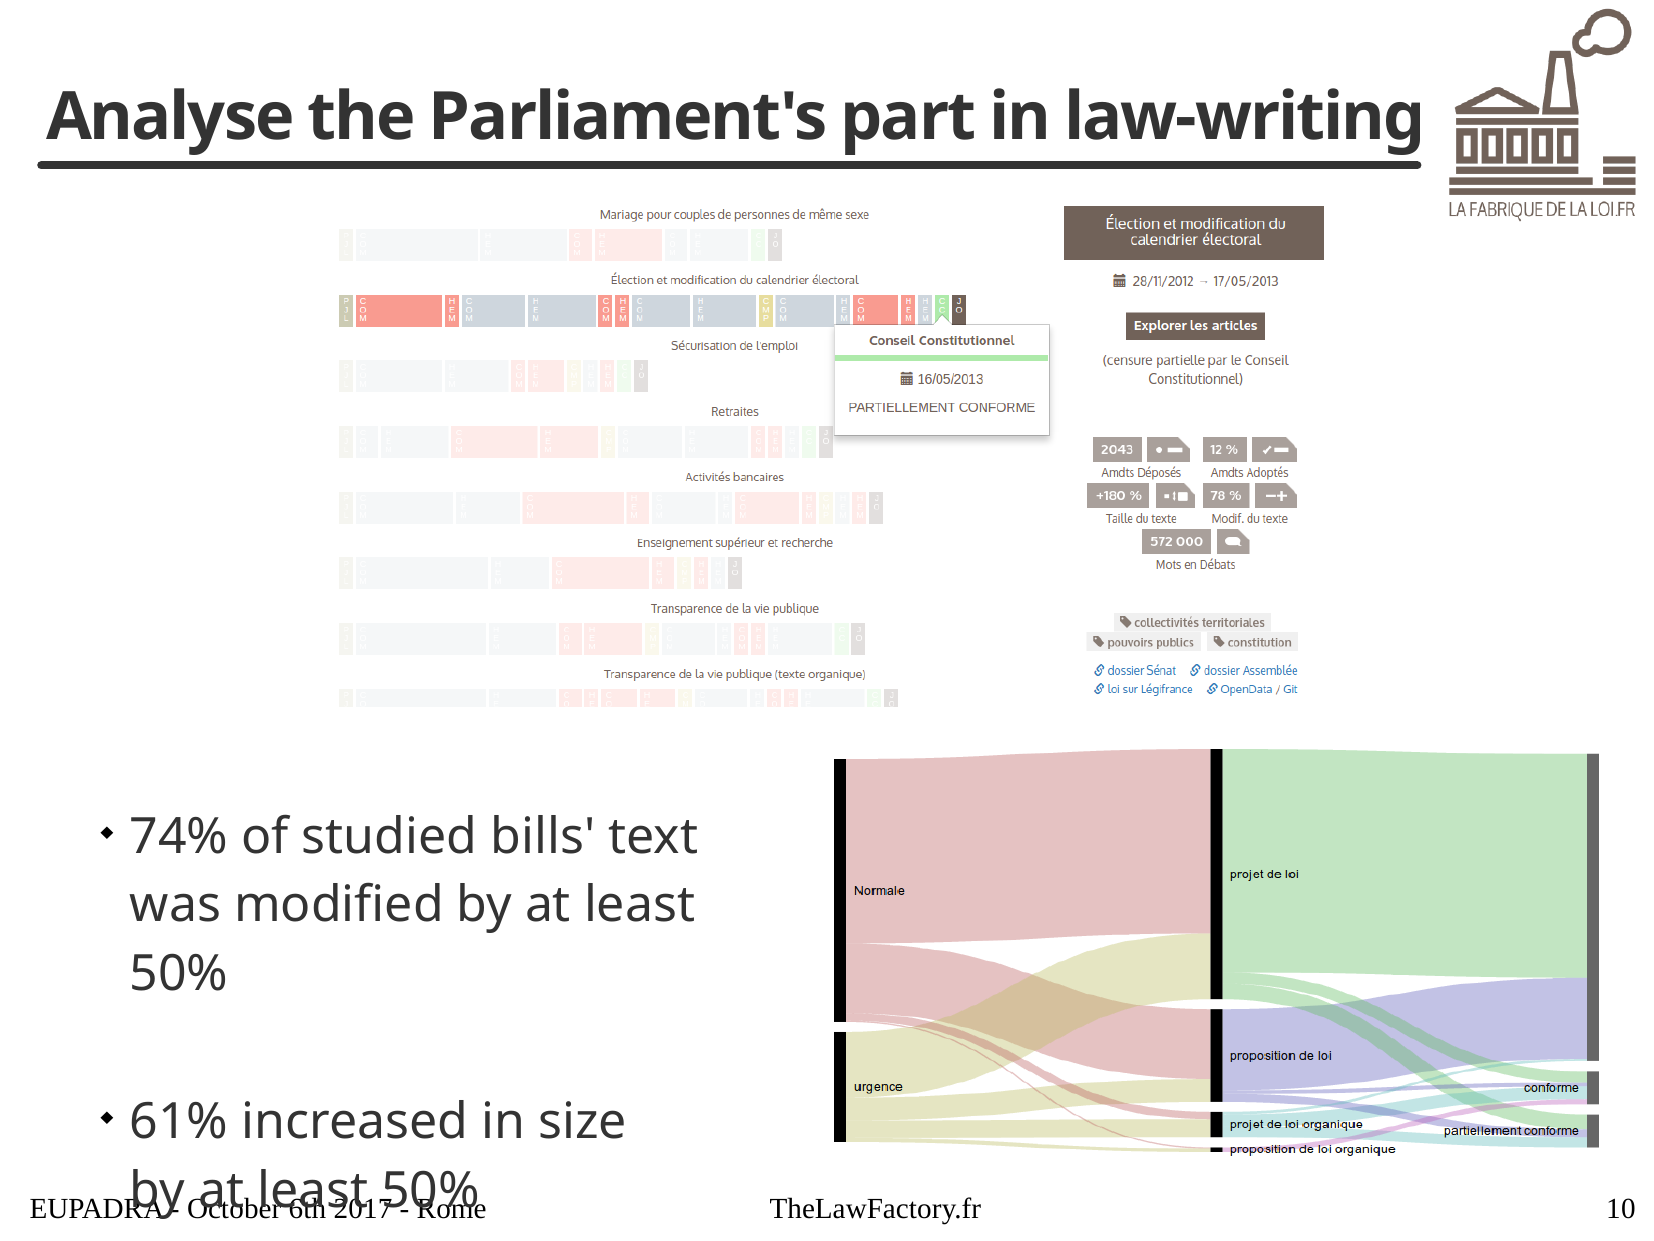

# Analyse the Parliament's part in law-writing
74% of studied bills' text was modified by at least 50%
61% increased in size
by at least 50%
EUPADRA - October 6th 2017 - Rome
TheLawFactory.fr
10